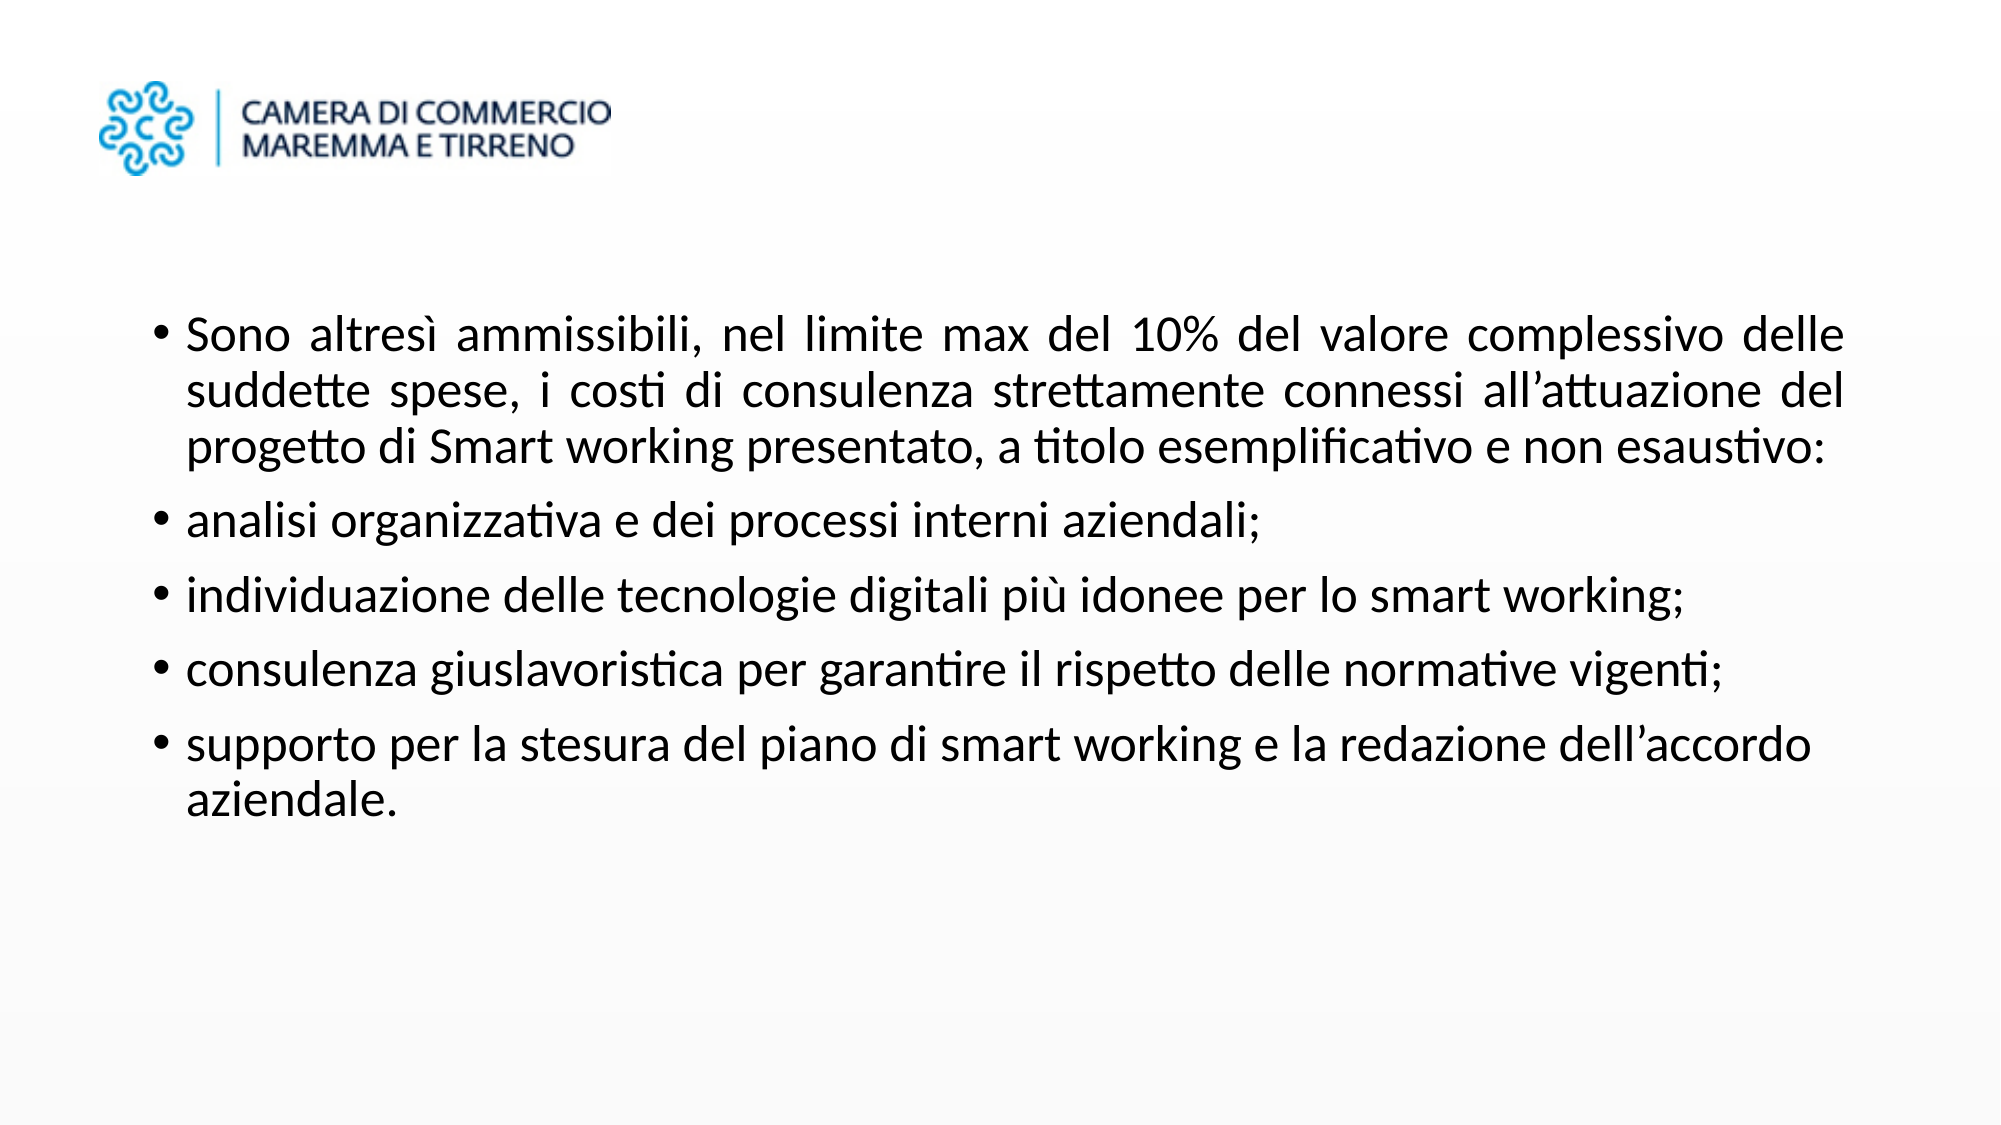

# Sono altresì ammissibili, nel limite max del 10% del valore complessivo delle suddette spese, i costi di consulenza strettamente connessi all’attuazione del progetto di Smart working presentato, a titolo esemplificativo e non esaustivo:
analisi organizzativa e dei processi interni aziendali;
individuazione delle tecnologie digitali più idonee per lo smart working;
consulenza giuslavoristica per garantire il rispetto delle normative vigenti;
supporto per la stesura del piano di smart working e la redazione dell’accordo aziendale.